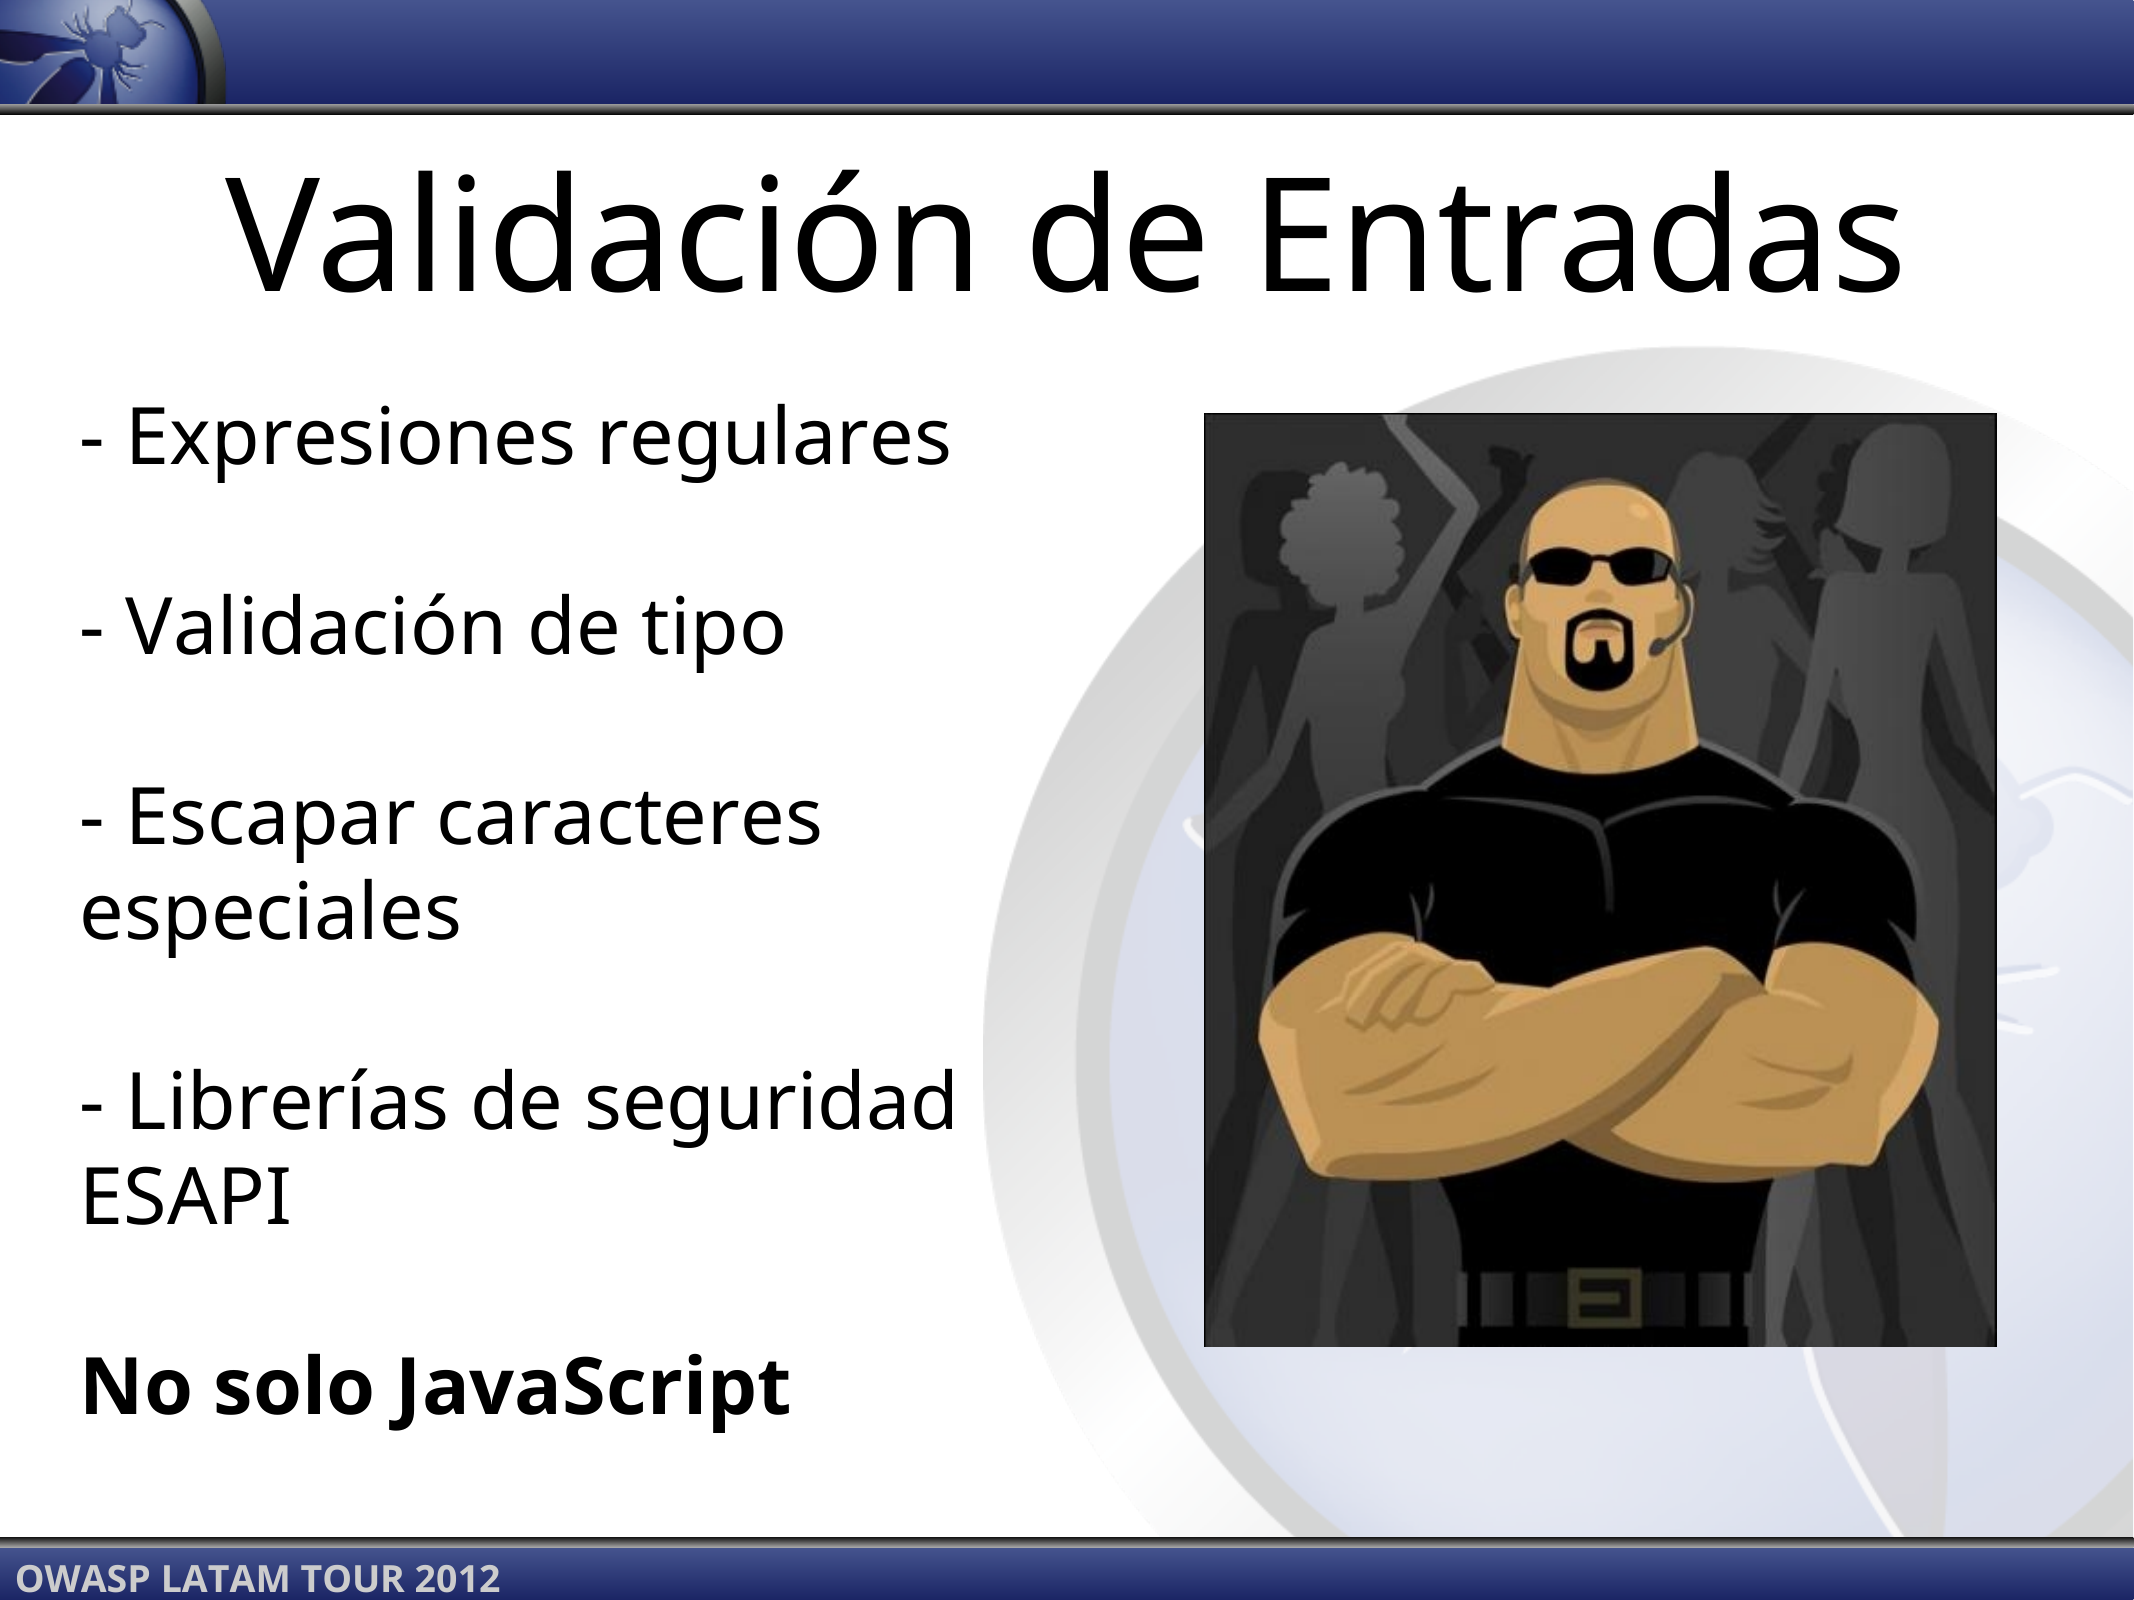

# Validación de Entradas
- Expresiones regulares
- Validación de tipo
- Escapar caracteres
especiales
- Librerías de seguridad
ESAPI
No solo JavaScript